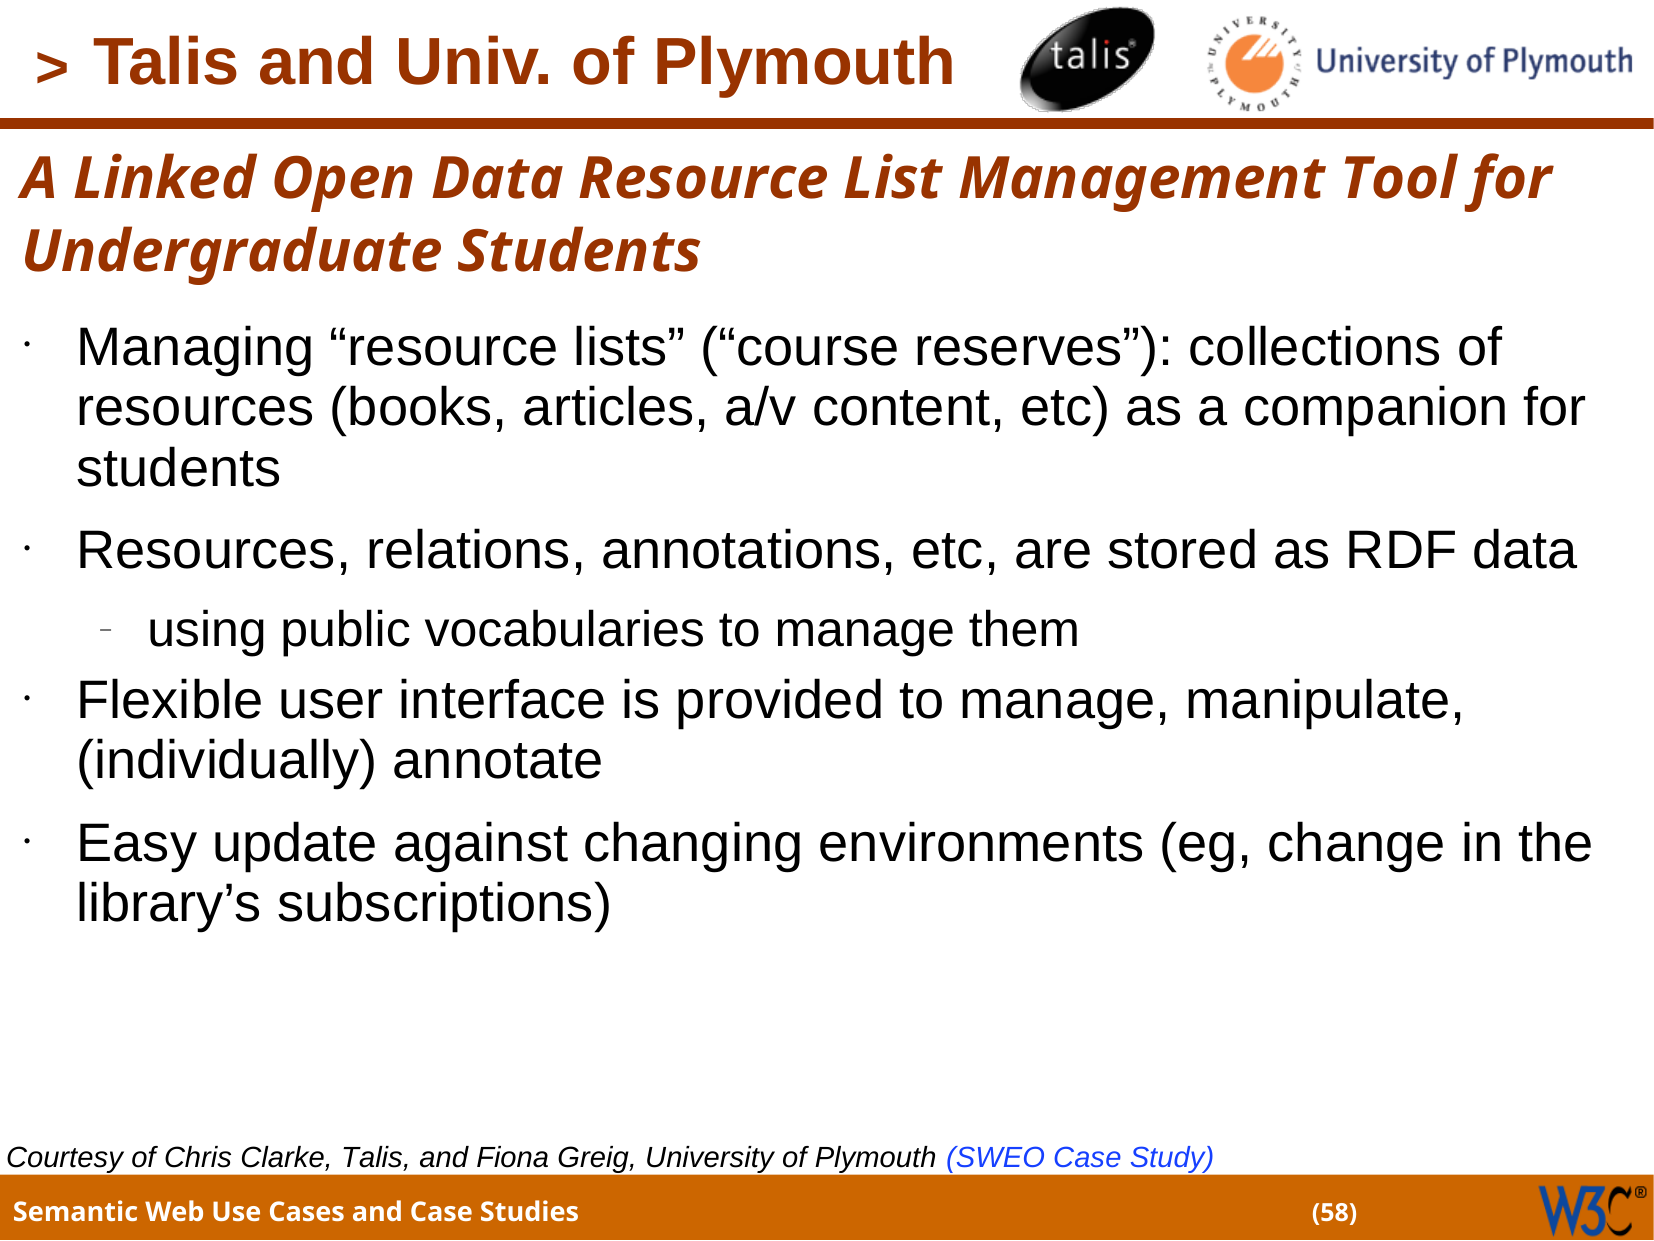

# Talis and Univ. of Plymouth
A Linked Open Data Resource List Management Tool for Undergraduate Students
Managing “resource lists” (“course reserves”): collections of resources (books, articles, a/v content, etc) as a companion for students
Resources, relations, annotations, etc, are stored as RDF data
using public vocabularies to manage them
Flexible user interface is provided to manage, manipulate, (individually) annotate
Easy update against changing environments (eg, change in the library’s subscriptions)
Courtesy of Chris Clarke, Talis, and Fiona Greig, University of Plymouth (SWEO Case Study)